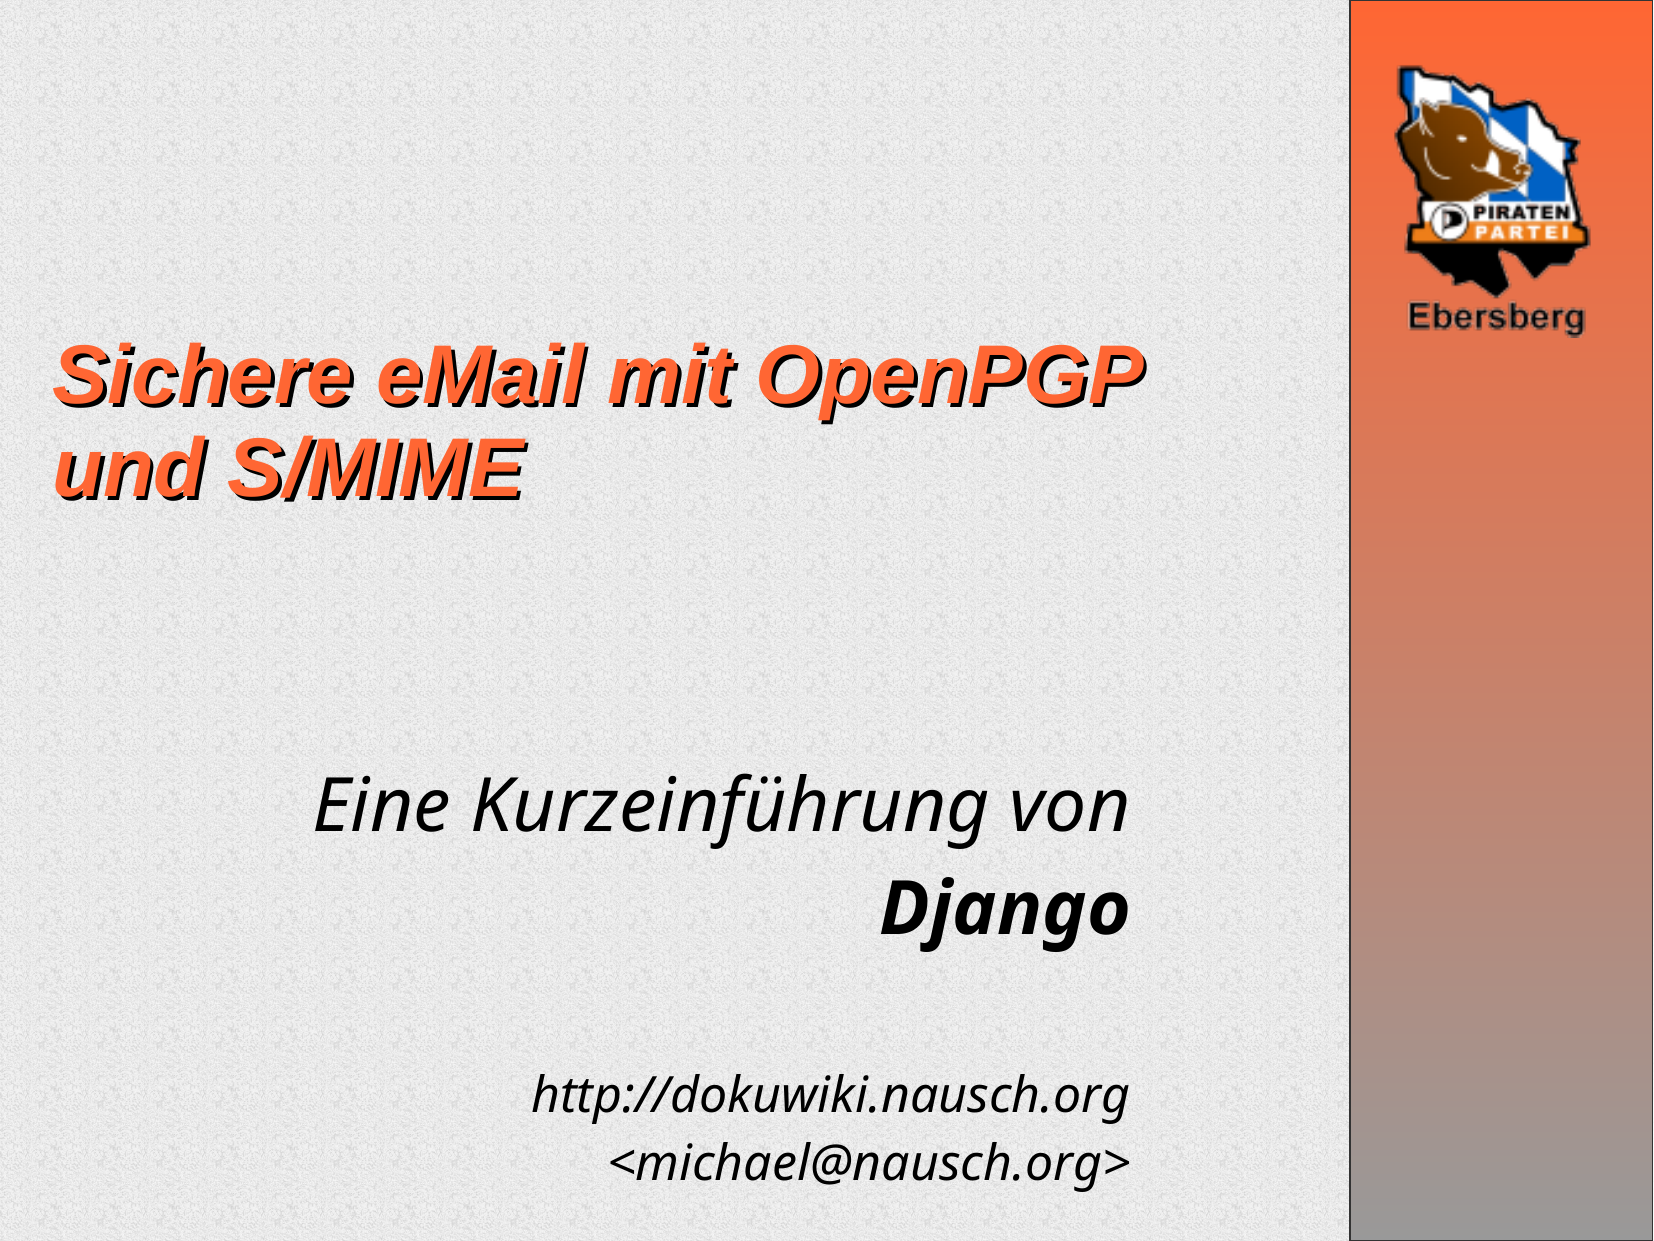

# Sichere eMail mit OpenPGP und S/MIME
Eine Kurzeinführung von Django
http://dokuwiki.nausch.org
<michael@nausch.org>